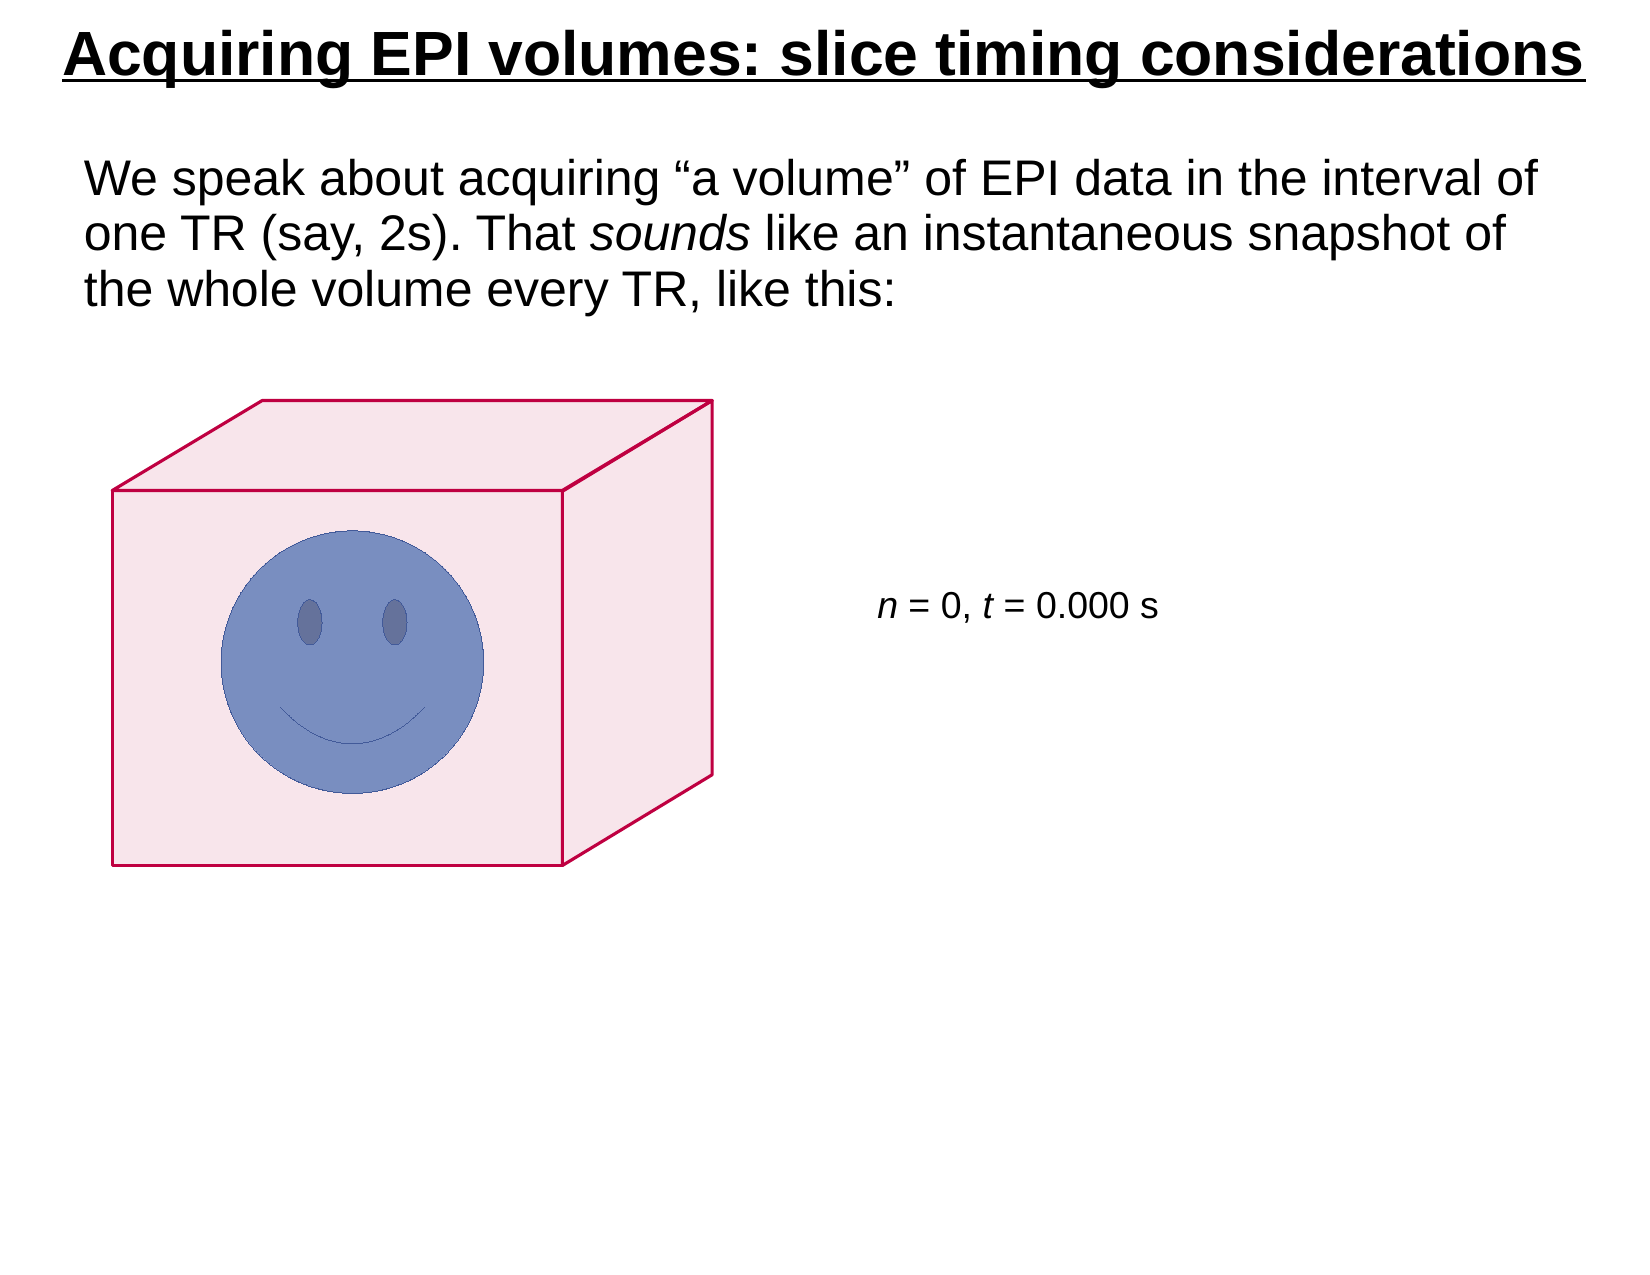

Acquiring EPI volumes: slice timing considerations
We speak about acquiring “a volume” of EPI data in the interval of one TR (say, 2s). That sounds like an instantaneous snapshot of the whole volume every TR, like this:
n = 0, t = 0.000 s